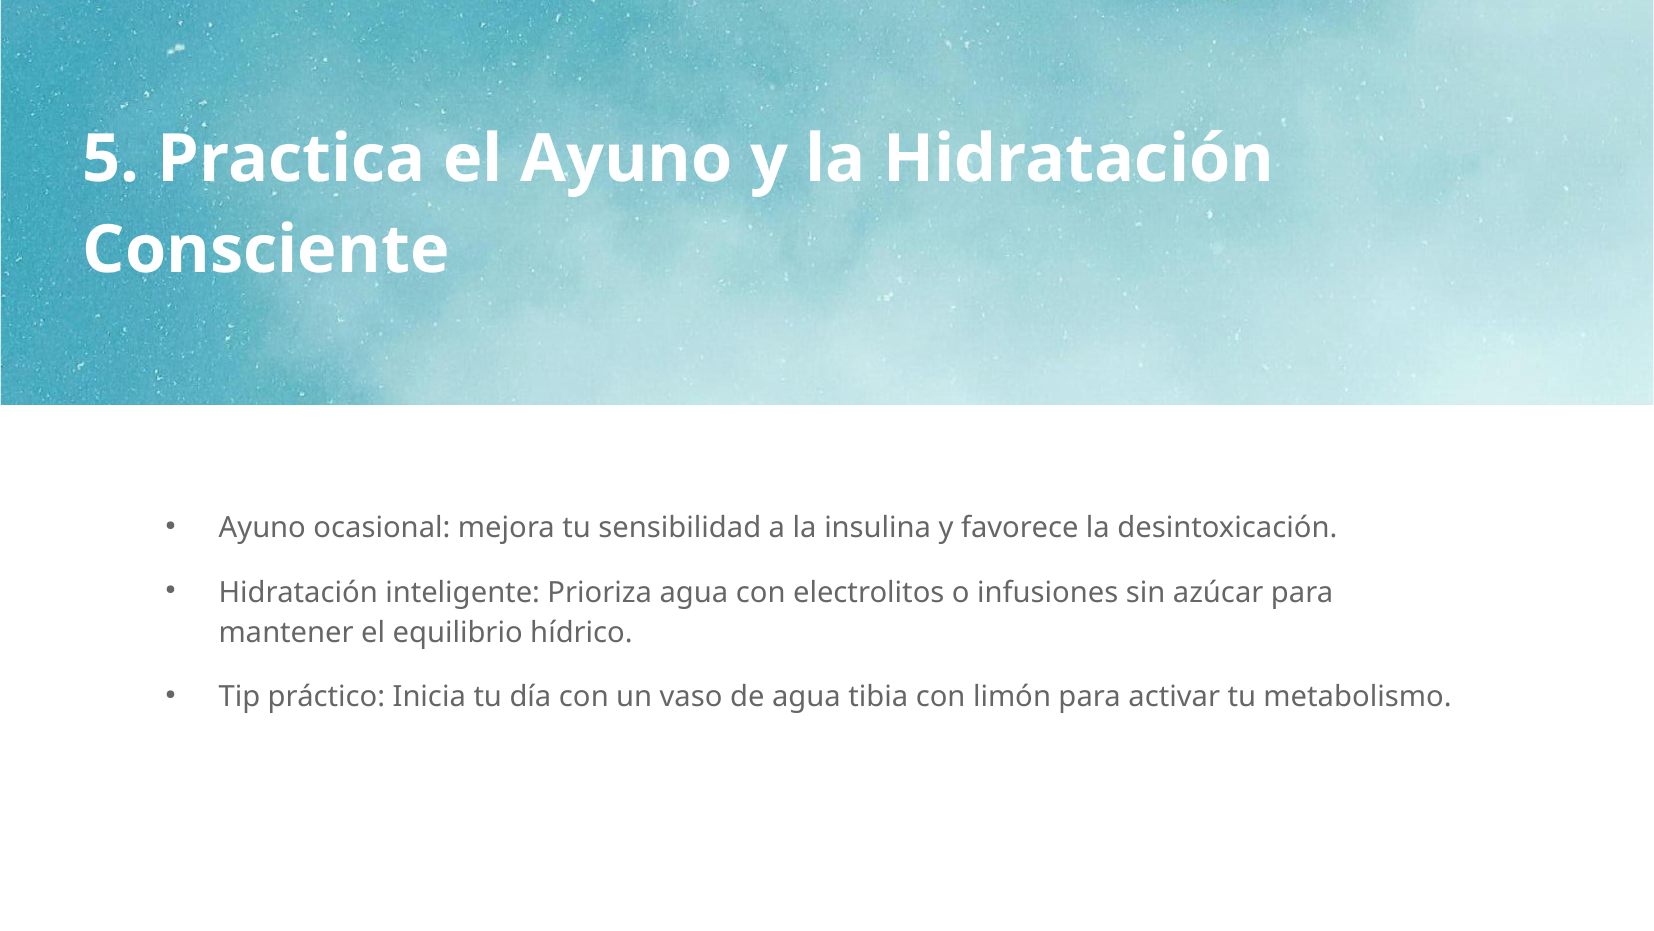

5. Practica el Ayuno y la Hidratación Consciente
# Ayuno ocasional: mejora tu sensibilidad a la insulina y favorece la desintoxicación.
Hidratación inteligente: Prioriza agua con electrolitos o infusiones sin azúcar para mantener el equilibrio hídrico.
Tip práctico: Inicia tu día con un vaso de agua tibia con limón para activar tu metabolismo.